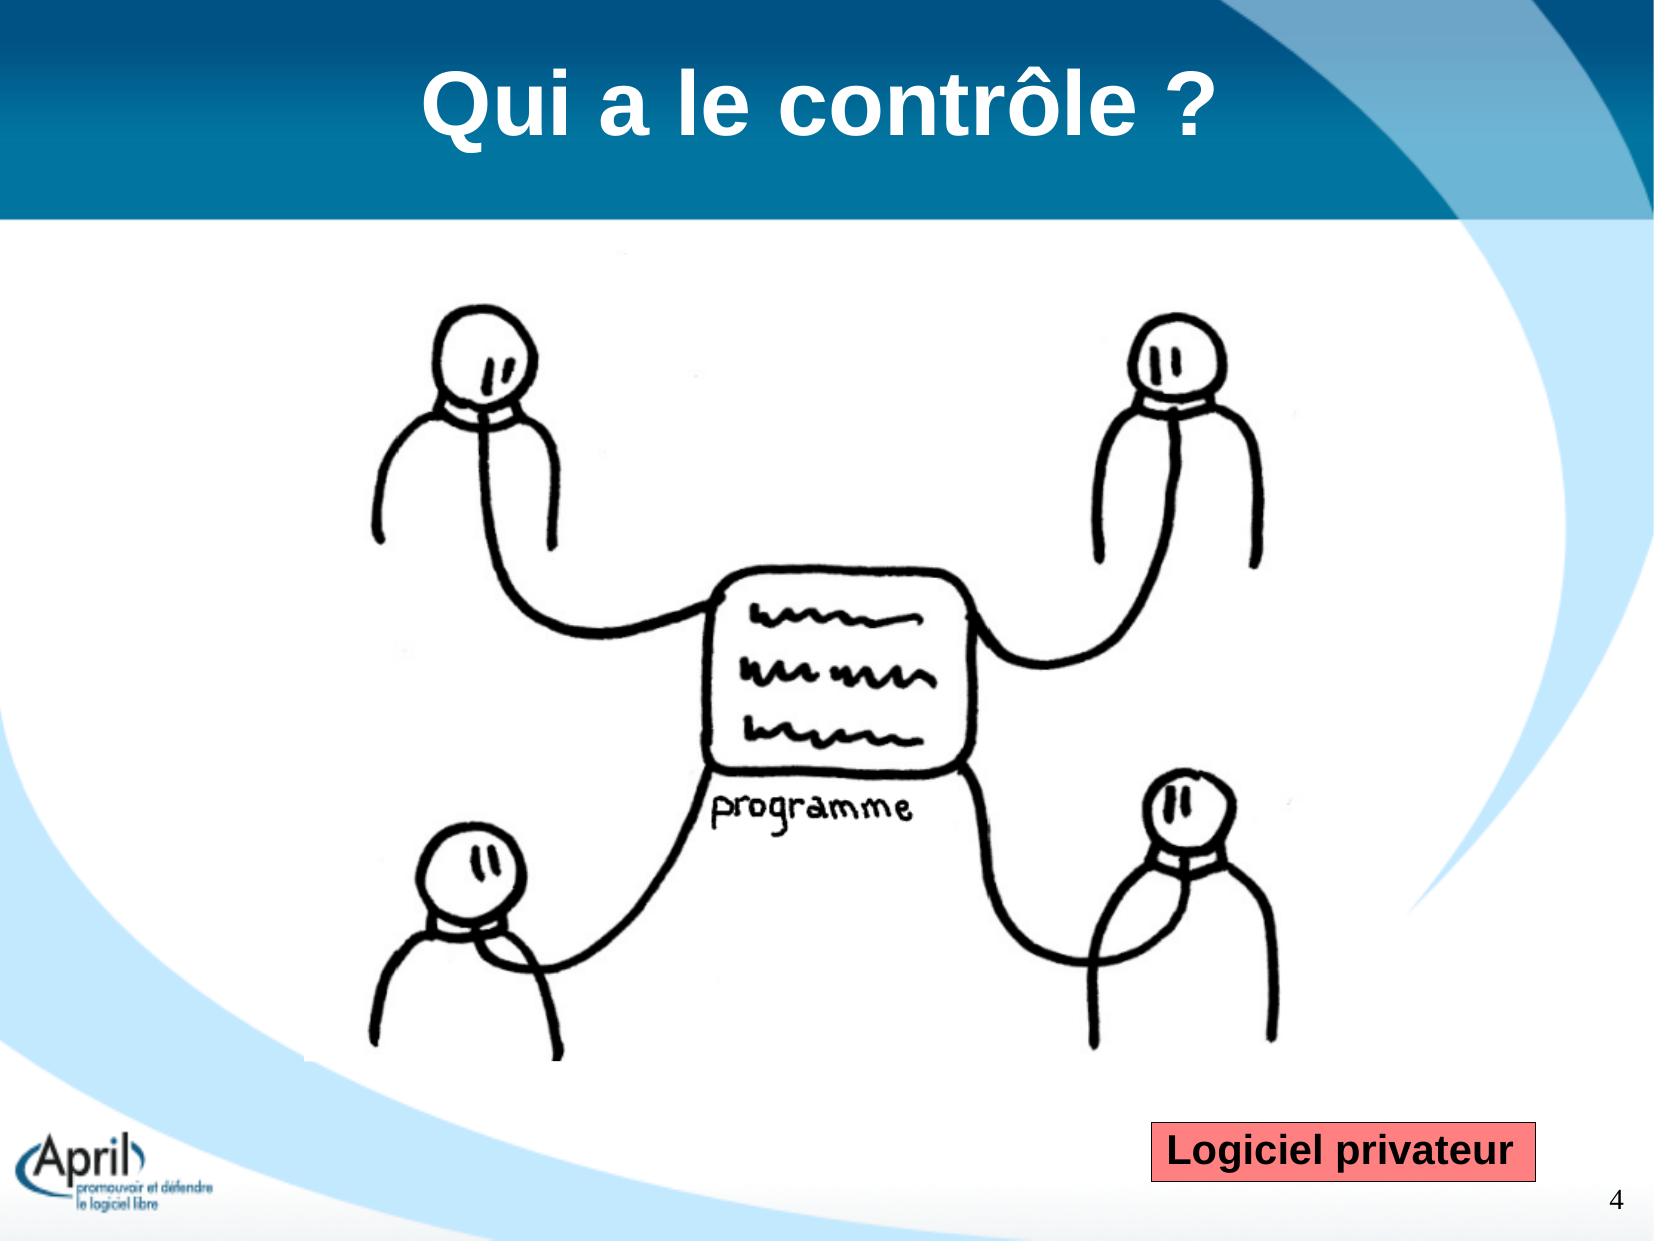

# Qui a le contrôle ?
Logiciel privateur
4